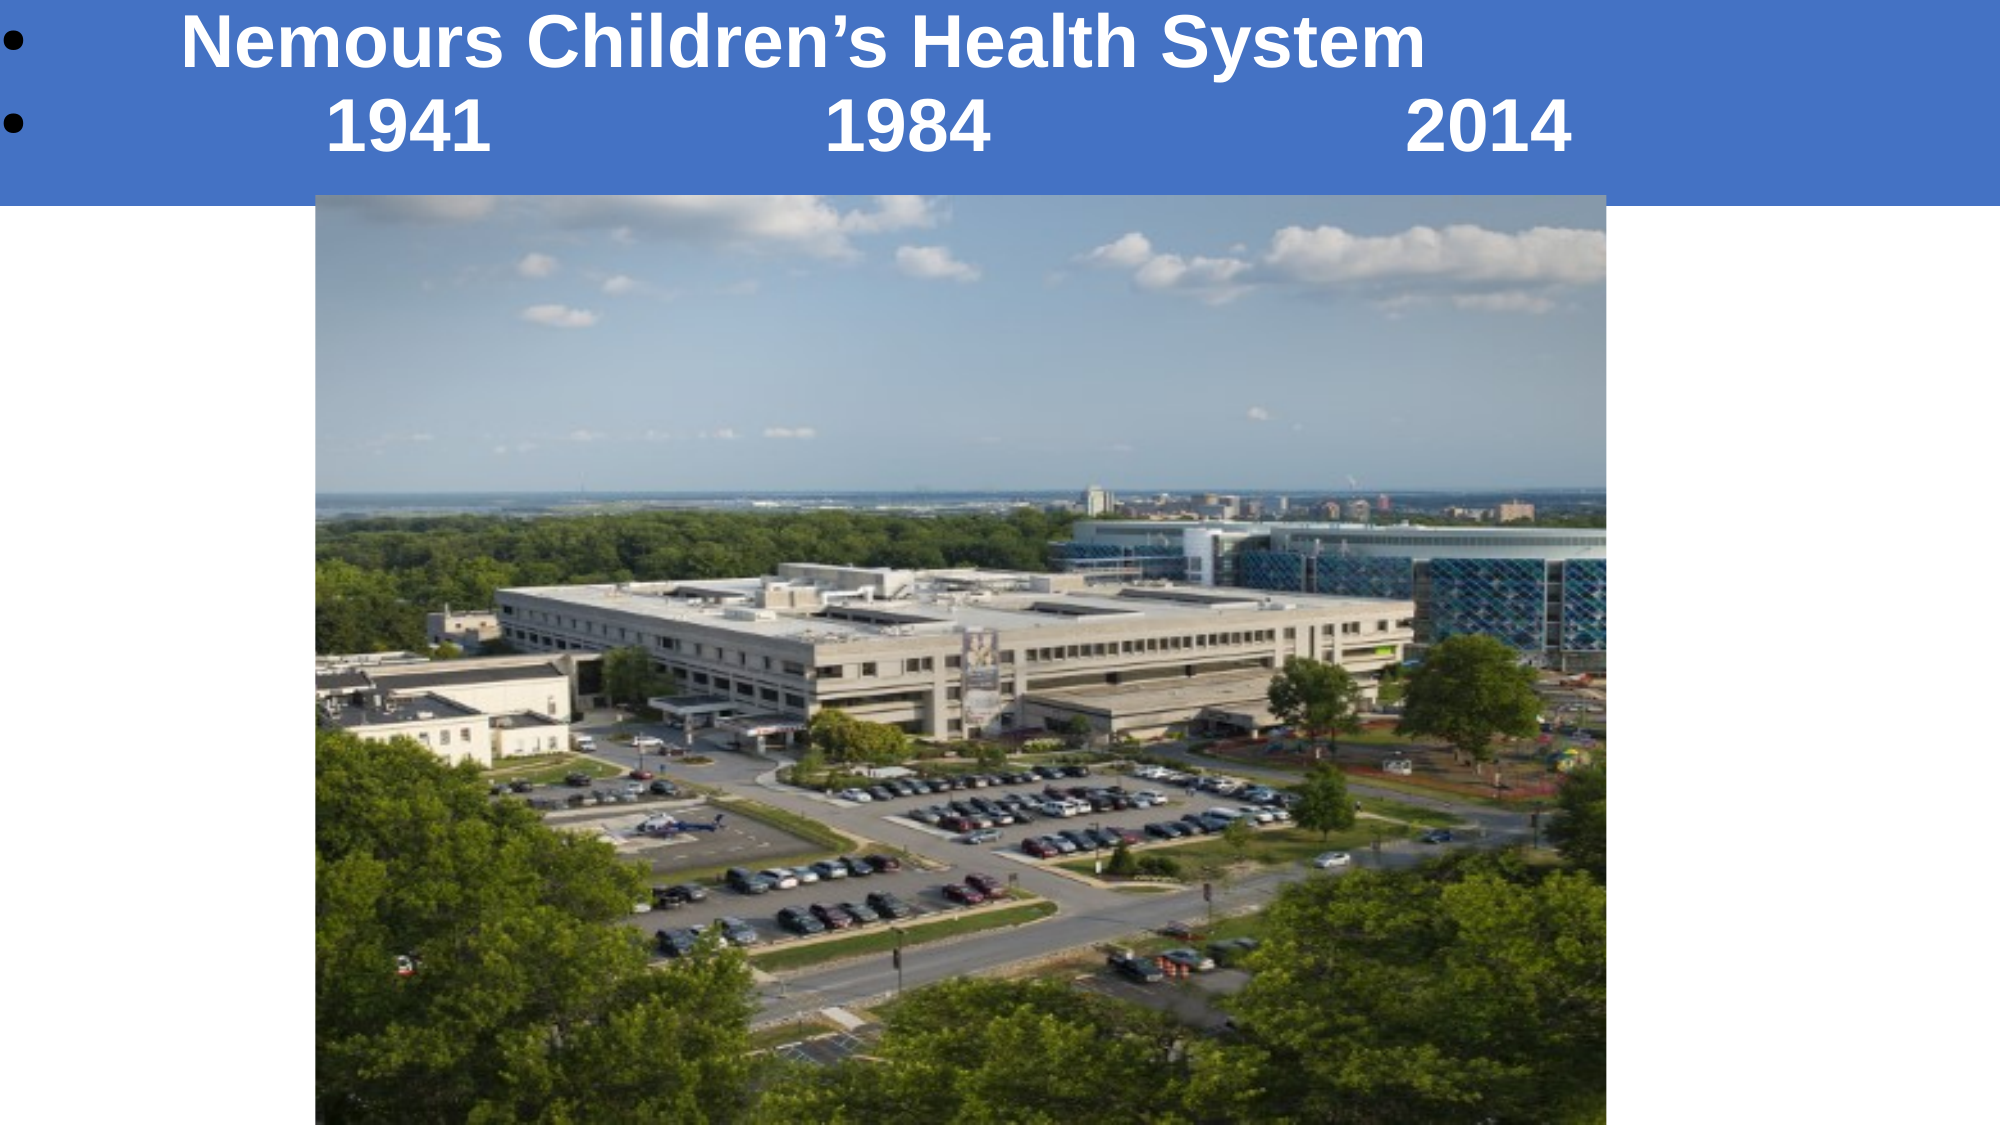

| Nemours Children’s Health System 1941 1984 2014 |
| --- |